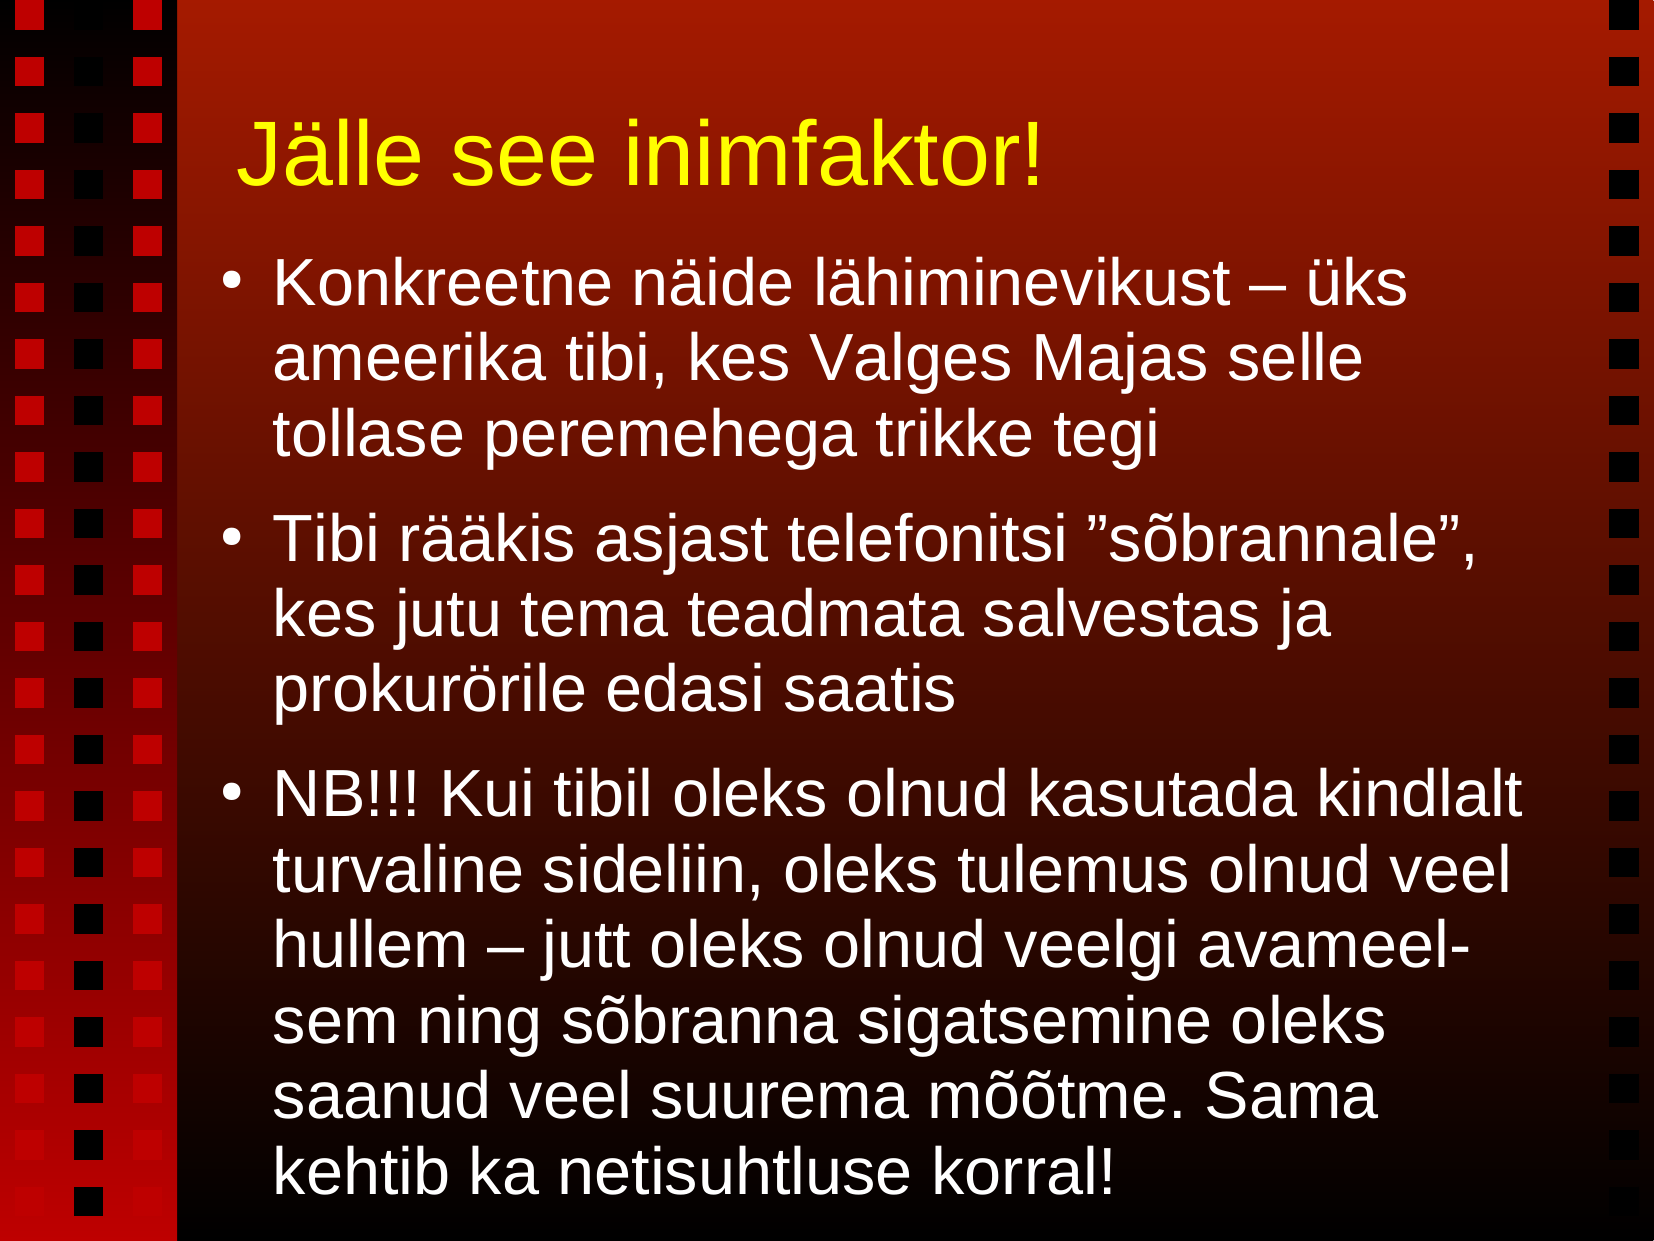

# Jälle see inimfaktor!
Konkreetne näide lähiminevikust – üks ameerika tibi, kes Valges Majas selle tollase peremehega trikke tegi
Tibi rääkis asjast telefonitsi ”sõbrannale”, kes jutu tema teadmata salvestas ja prokurörile edasi saatis
NB!!! Kui tibil oleks olnud kasutada kindlalt turvaline sideliin, oleks tulemus olnud veel hullem – jutt oleks olnud veelgi avameel-sem ning sõbranna sigatsemine oleks saanud veel suurema mõõtme. Sama kehtib ka netisuhtluse korral!